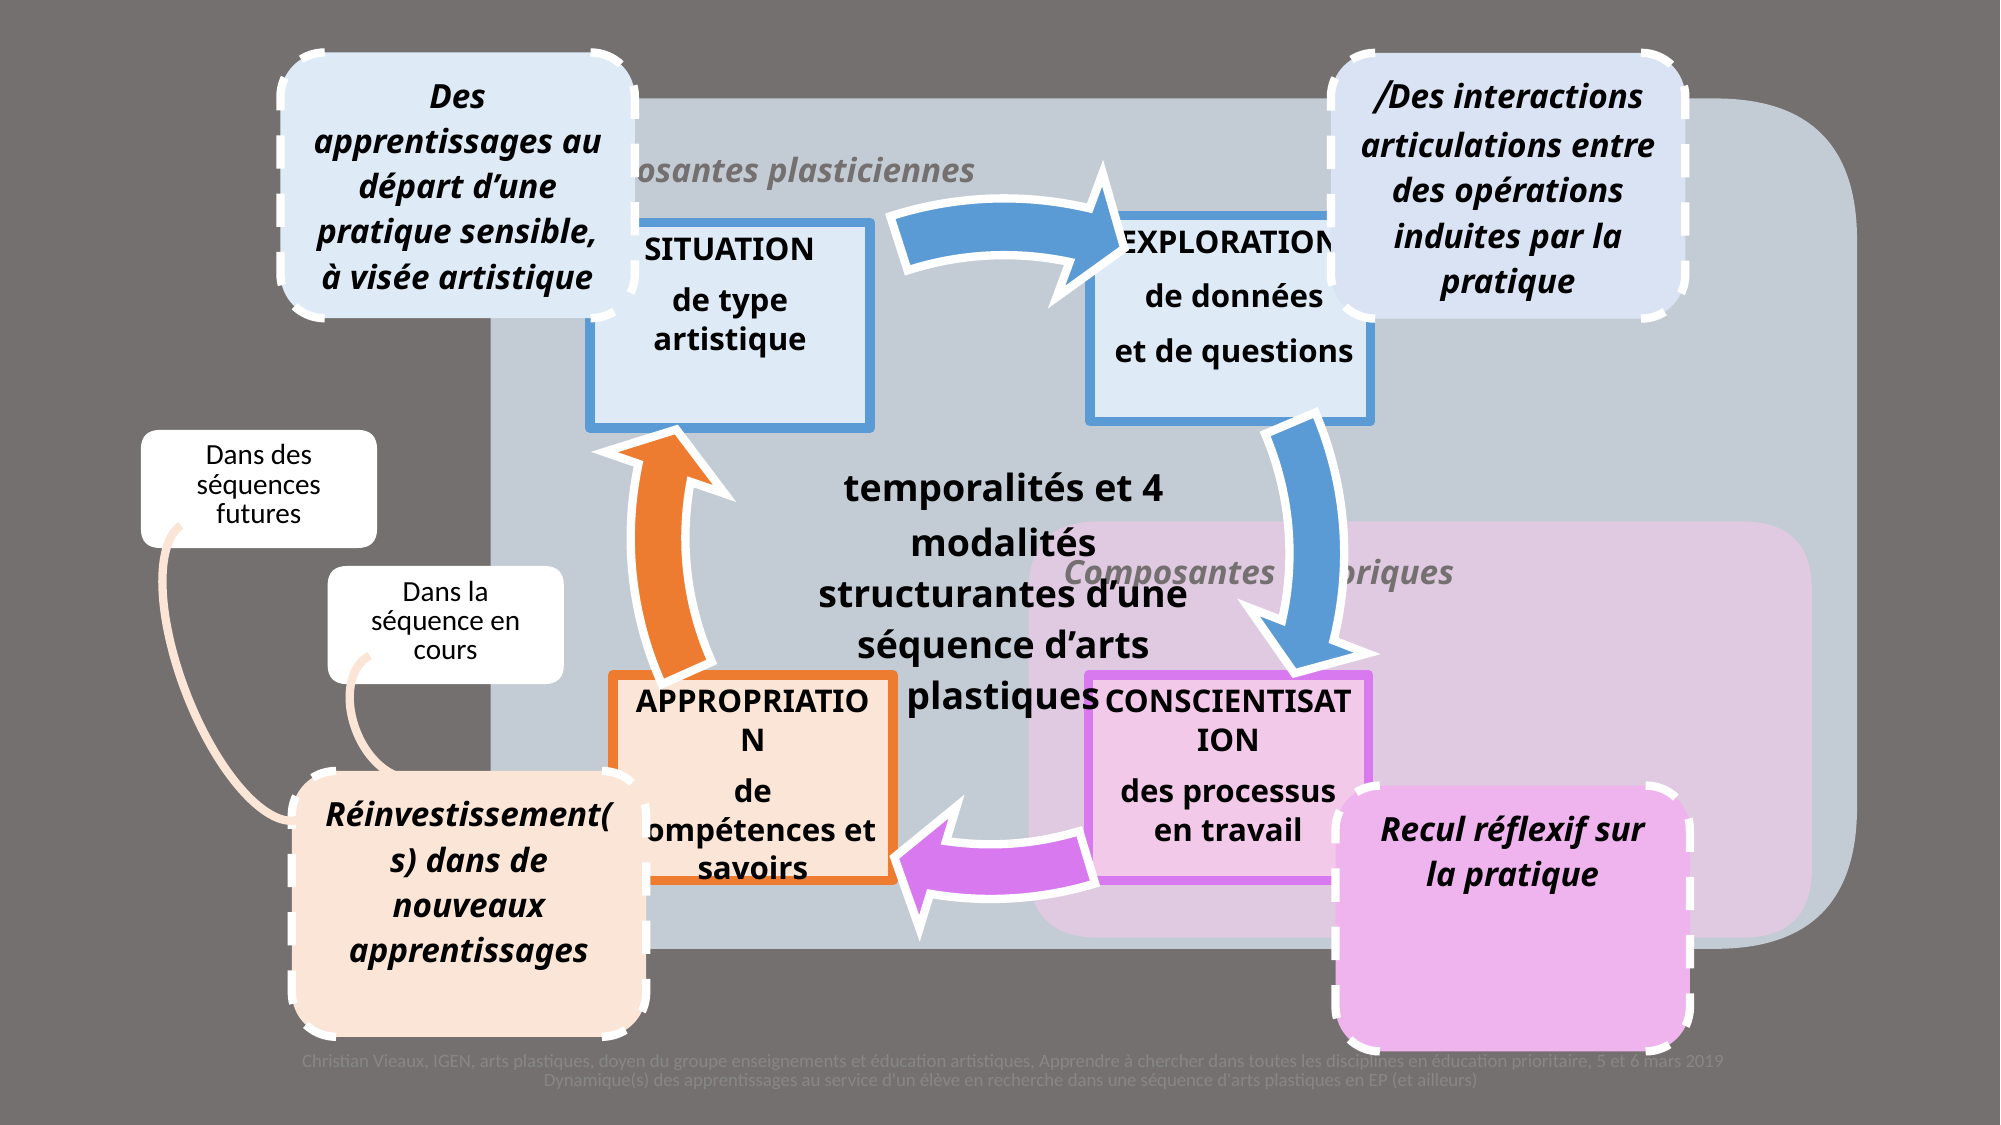

Des apprentissages au départ d’une pratique sensible, à visée artistique
Des interactions/
articulations entre des opérations induites par la pratique
	Composantes plasticiennes
EXPLORATION
de données
et de questions
SITUATION
de type artistique
APPROPRIATION
de compétences et savoirs
CONSCIENTISATION
des processus en travail
		Composantes théoriques
Dans des séquences futures
Dans la séquence en cours
Réinvestissement(s) dans de nouveaux apprentissages
4 temporalités et modalités structurantes d’une séquence d’arts plastiques
Recul réflexif sur la pratique
Christian Vieaux, IGEN, arts plastiques, doyen du groupe enseignements et éducation artistiques, Apprendre à chercher dans toutes les disciplines en éducation prioritaire, 5 et 6 mars 2019
Dynamique(s) des apprentissages au service d'un élève en recherche dans une séquence d'arts plastiques en EP (et ailleurs)